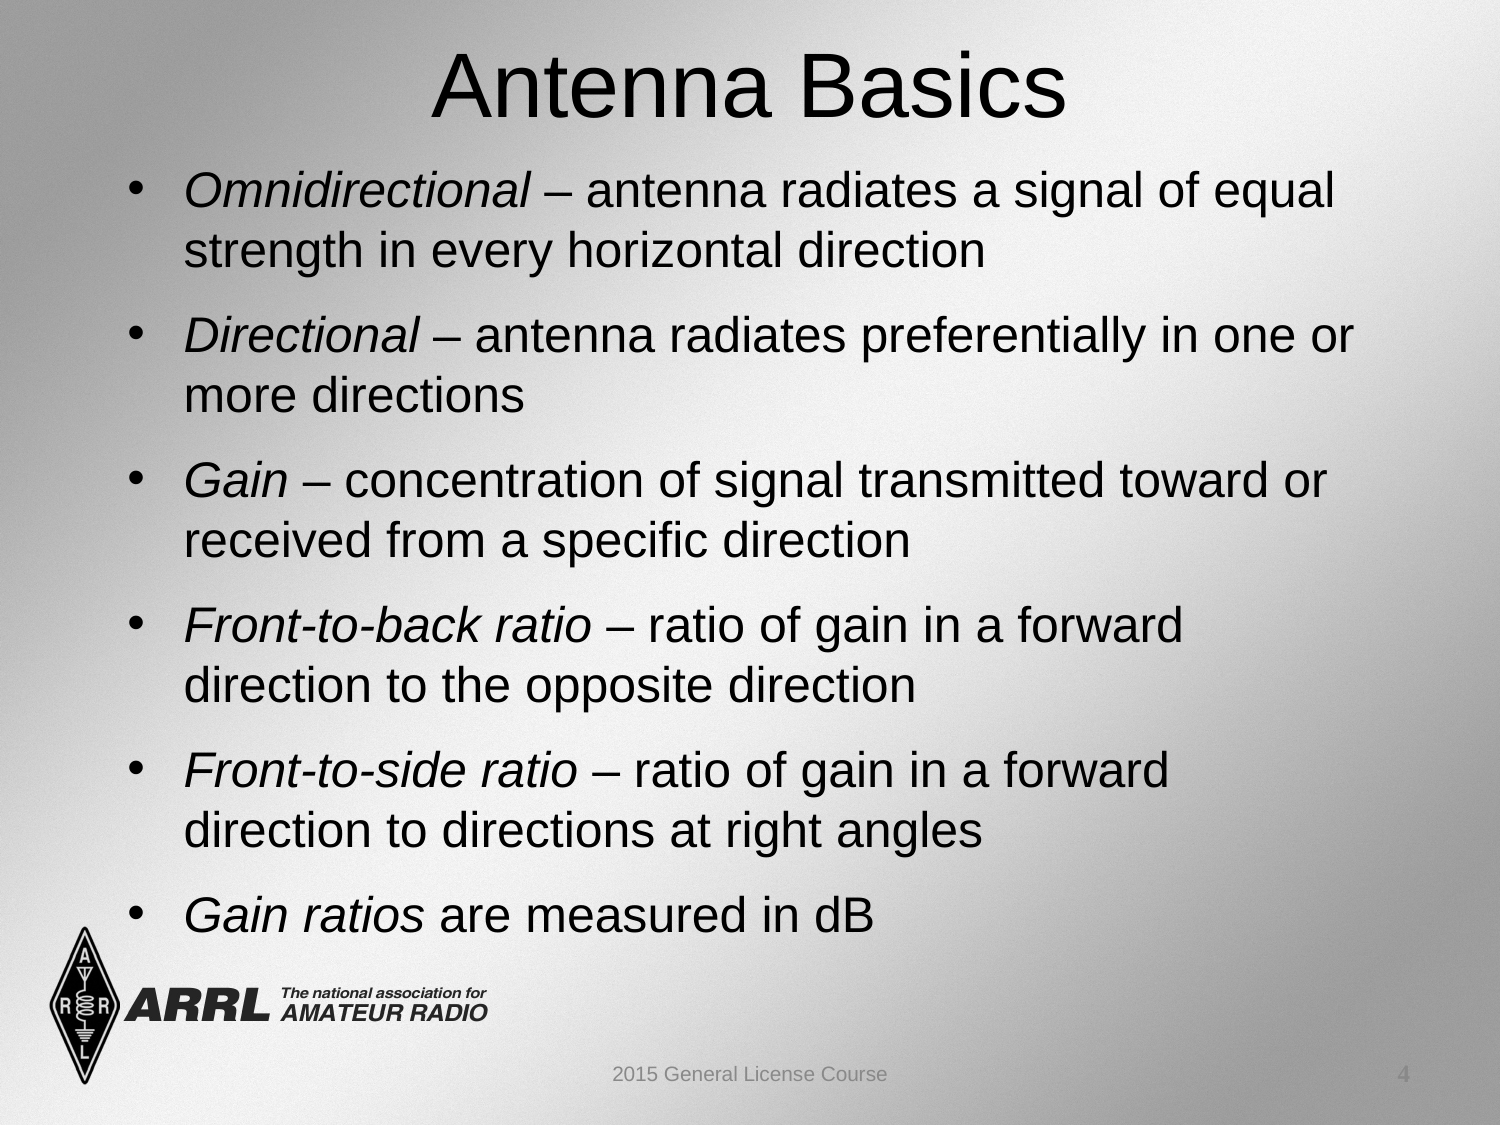

Antenna Basics
Omnidirectional – antenna radiates a signal of equal strength in every horizontal direction
Directional – antenna radiates preferentially in one or more directions
Gain – concentration of signal transmitted toward or received from a specific direction
Front-to-back ratio – ratio of gain in a forward direction to the opposite direction
Front-to-side ratio – ratio of gain in a forward direction to directions at right angles
Gain ratios are measured in dB
2015 General License Course